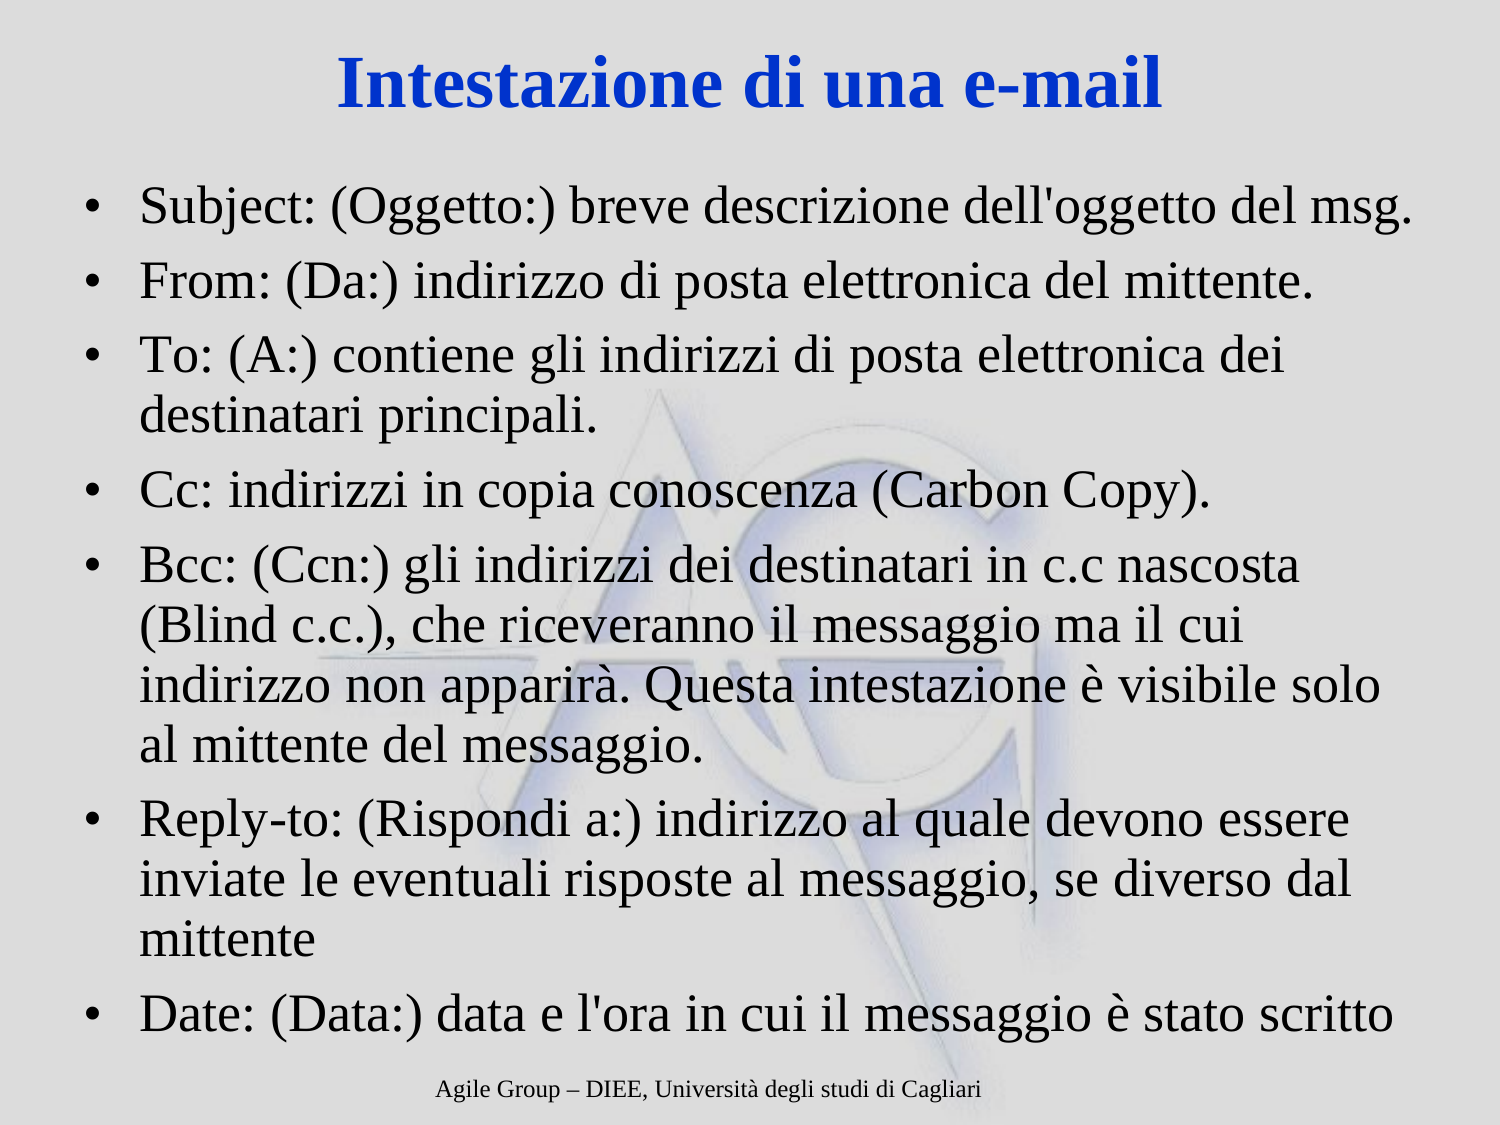

# Intestazione di una e-mail
Subject: (Oggetto:) breve descrizione dell'oggetto del msg.
From: (Da:) indirizzo di posta elettronica del mittente.
To: (A:) contiene gli indirizzi di posta elettronica dei destinatari principali.
Cc: indirizzi in copia conoscenza (Carbon Copy).
Bcc: (Ccn:) gli indirizzi dei destinatari in c.c nascosta (Blind c.c.), che riceveranno il messaggio ma il cui indirizzo non apparirà. Questa intestazione è visibile solo al mittente del messaggio.
Reply-to: (Rispondi a:) indirizzo al quale devono essere inviate le eventuali risposte al messaggio, se diverso dal mittente
Date: (Data:) data e l'ora in cui il messaggio è stato scritto